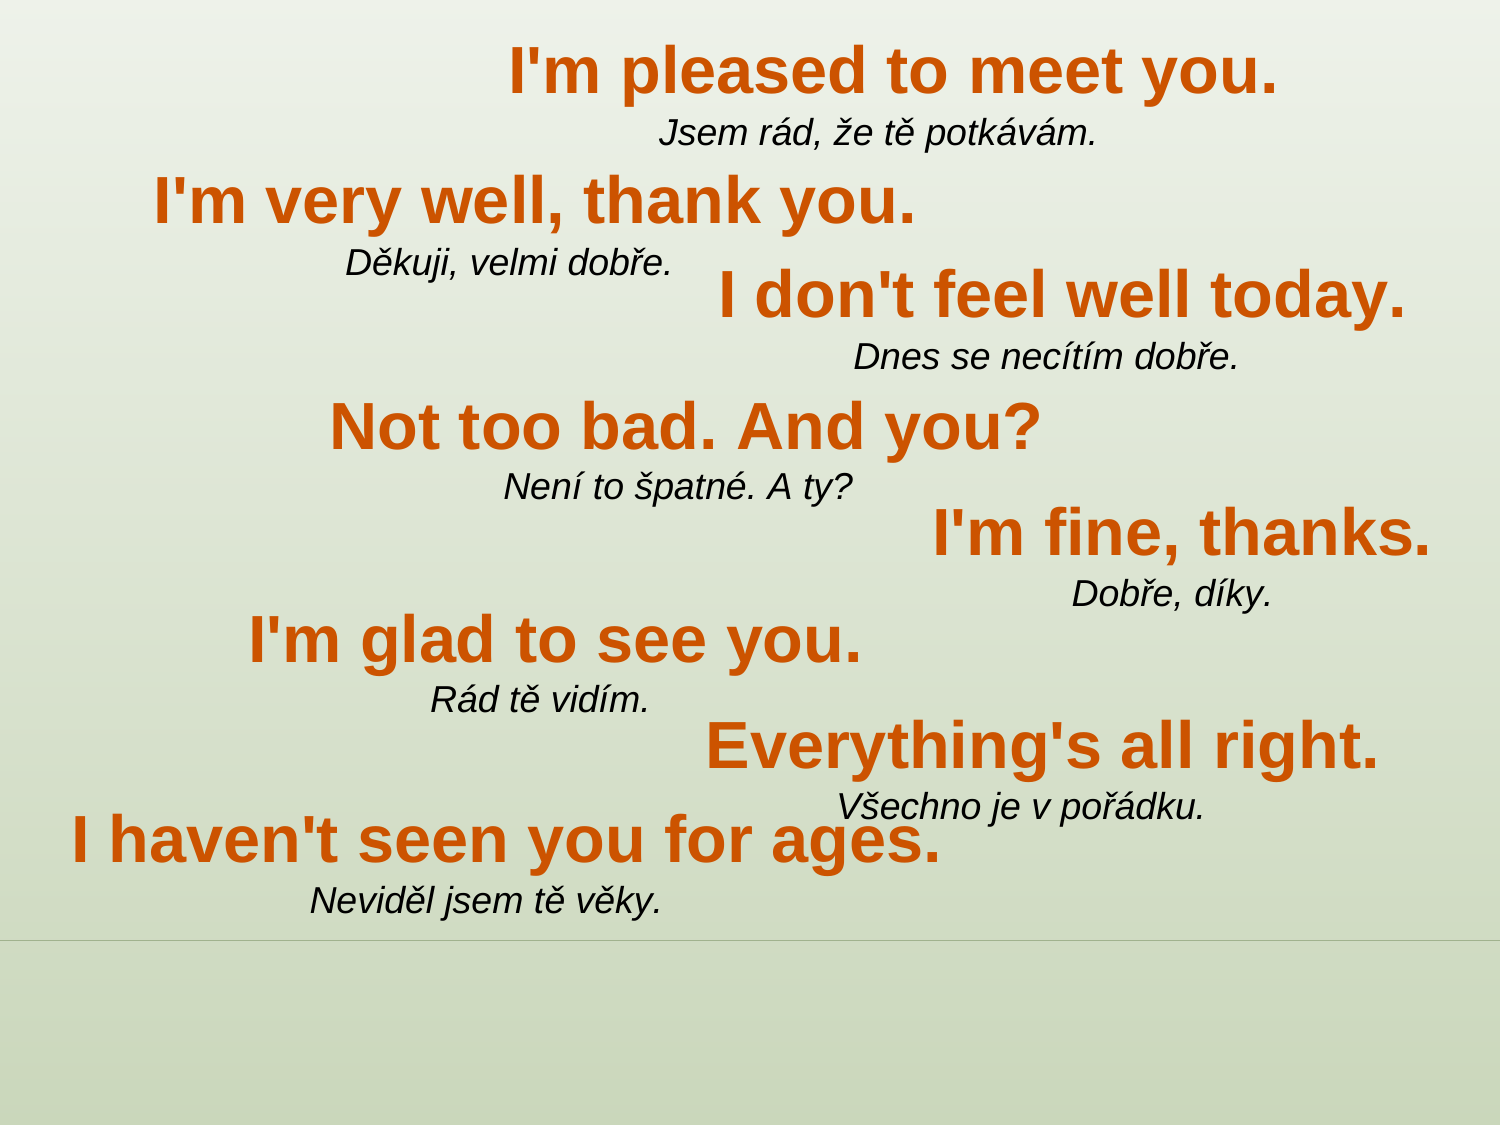

I'm pleased to meet you.
Jsem rád, že tě potkávám.
I'm very well, thank you.
Děkuji, velmi dobře.
I don't feel well today.
Dnes se necítím dobře.
Not too bad. And you?
Není to špatné. A ty?
I'm fine, thanks.
Dobře, díky.
I'm glad to see you.
Rád tě vidím.
Everything's all right.
Všechno je v pořádku.
I haven't seen you for ages.
Neviděl jsem tě věky.